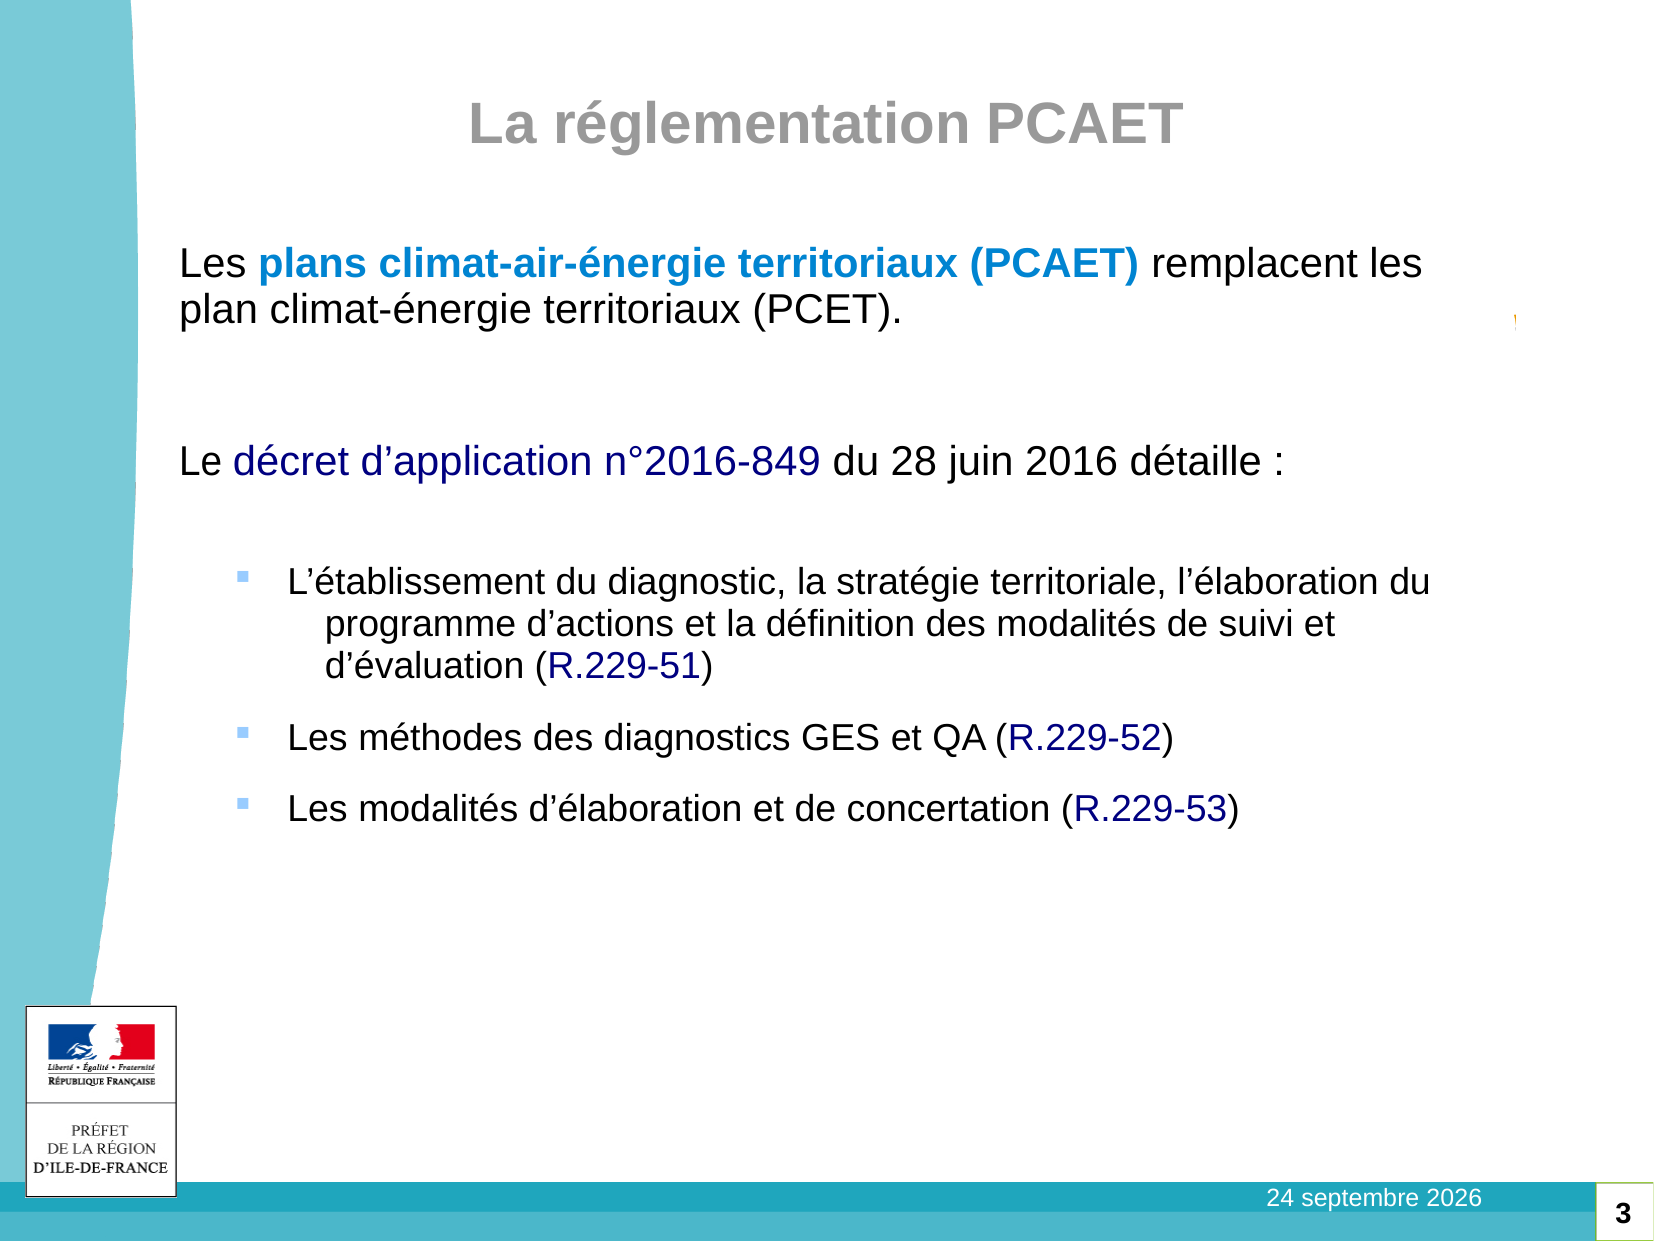

# La réglementation PCAET
Les plans climat-air-énergie territoriaux (PCAET) remplacent les plan climat-énergie territoriaux (PCET).
Le décret d’application n°2016-849 du 28 juin 2016 détaille :
L’établissement du diagnostic, la stratégie territoriale, l’élaboration du programme d’actions et la définition des modalités de suivi et d’évaluation (R.229-51)
Les méthodes des diagnostics GES et QA (R.229-52)
Les modalités d’élaboration et de concertation (R.229-53)
3